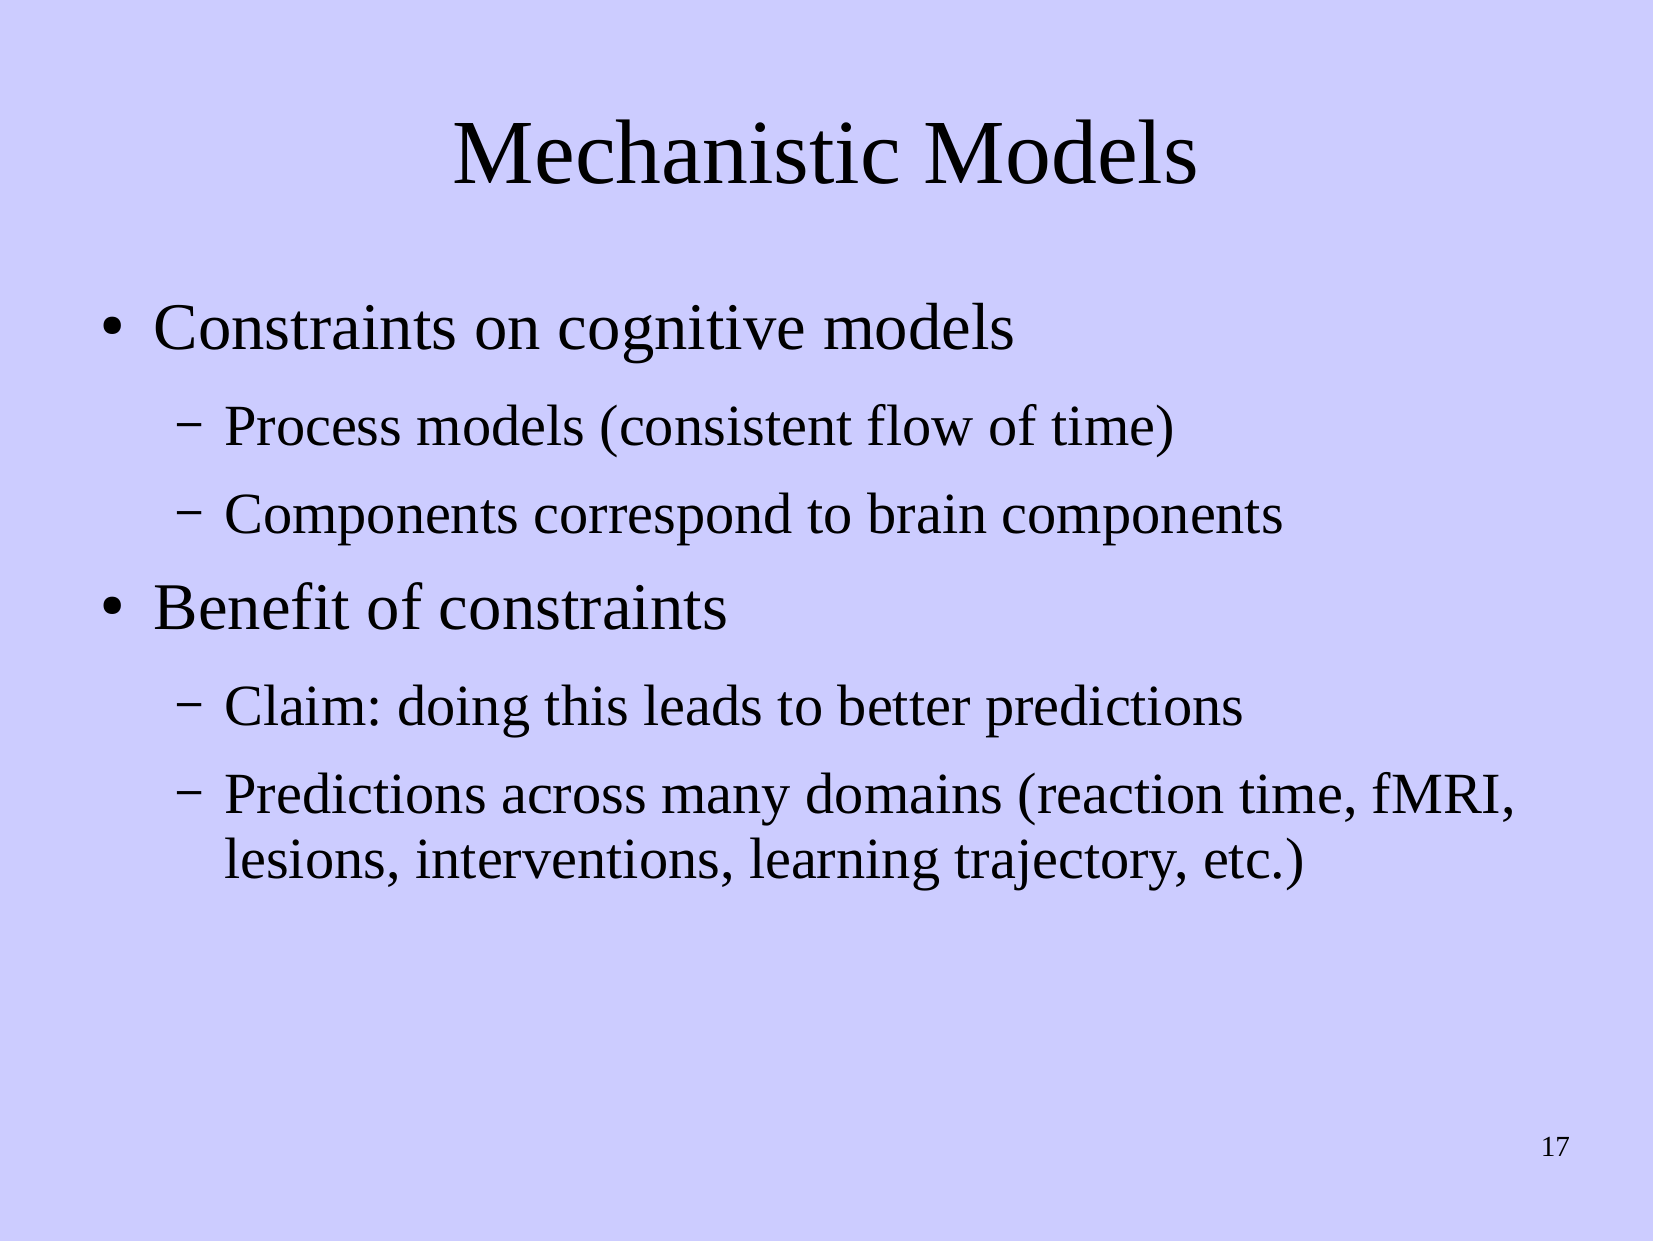

# Mechanistic Models
Constraints on cognitive models
Process models (consistent flow of time)
Components correspond to brain components
Benefit of constraints
Claim: doing this leads to better predictions
Predictions across many domains (reaction time, fMRI, lesions, interventions, learning trajectory, etc.)
17